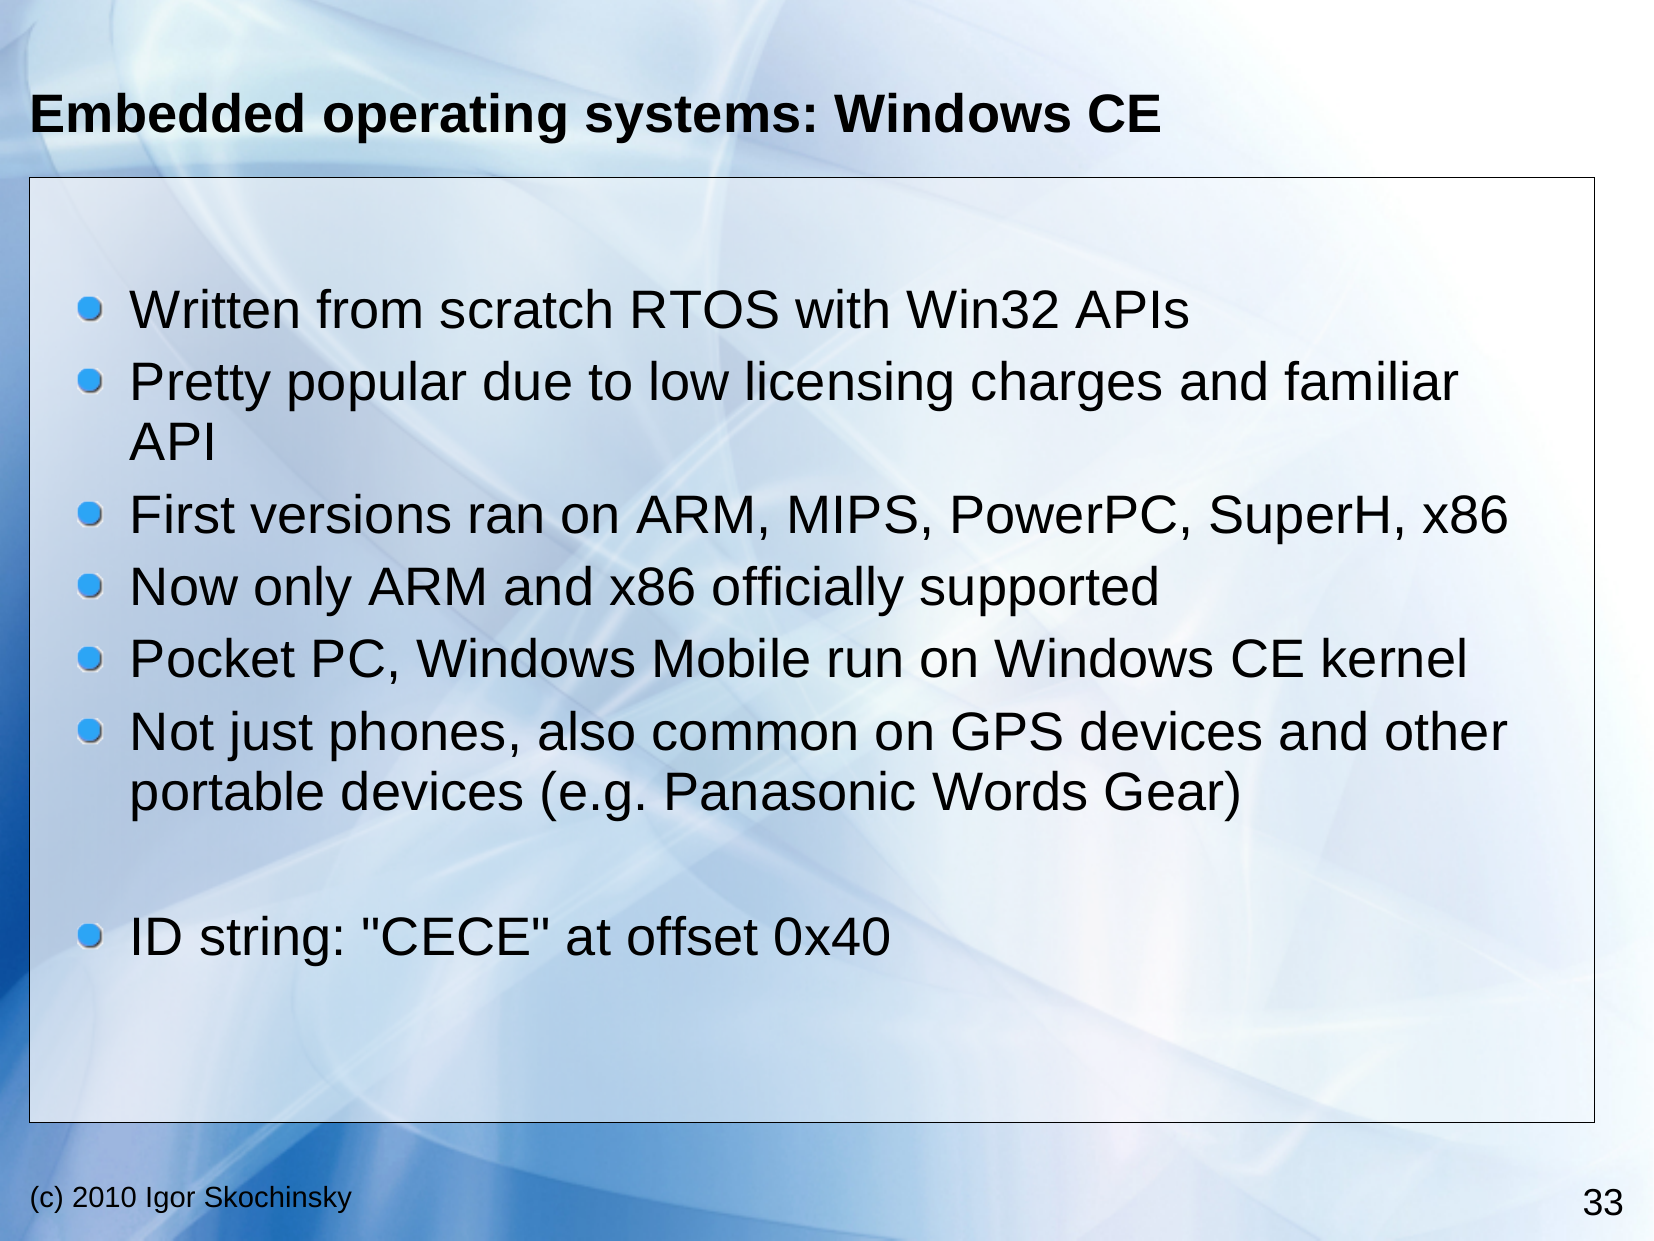

# Embedded operating systems: Windows CE
Written from scratch RTOS with Win32 APIs
Pretty popular due to low licensing charges and familiar API
First versions ran on ARM, MIPS, PowerPC, SuperH, x86
Now only ARM and x86 officially supported
Pocket PC, Windows Mobile run on Windows CE kernel
Not just phones, also common on GPS devices and other portable devices (e.g. Panasonic Words Gear)
ID string: "CECE" at offset 0x40
(c) 2010 Igor Skochinsky
33